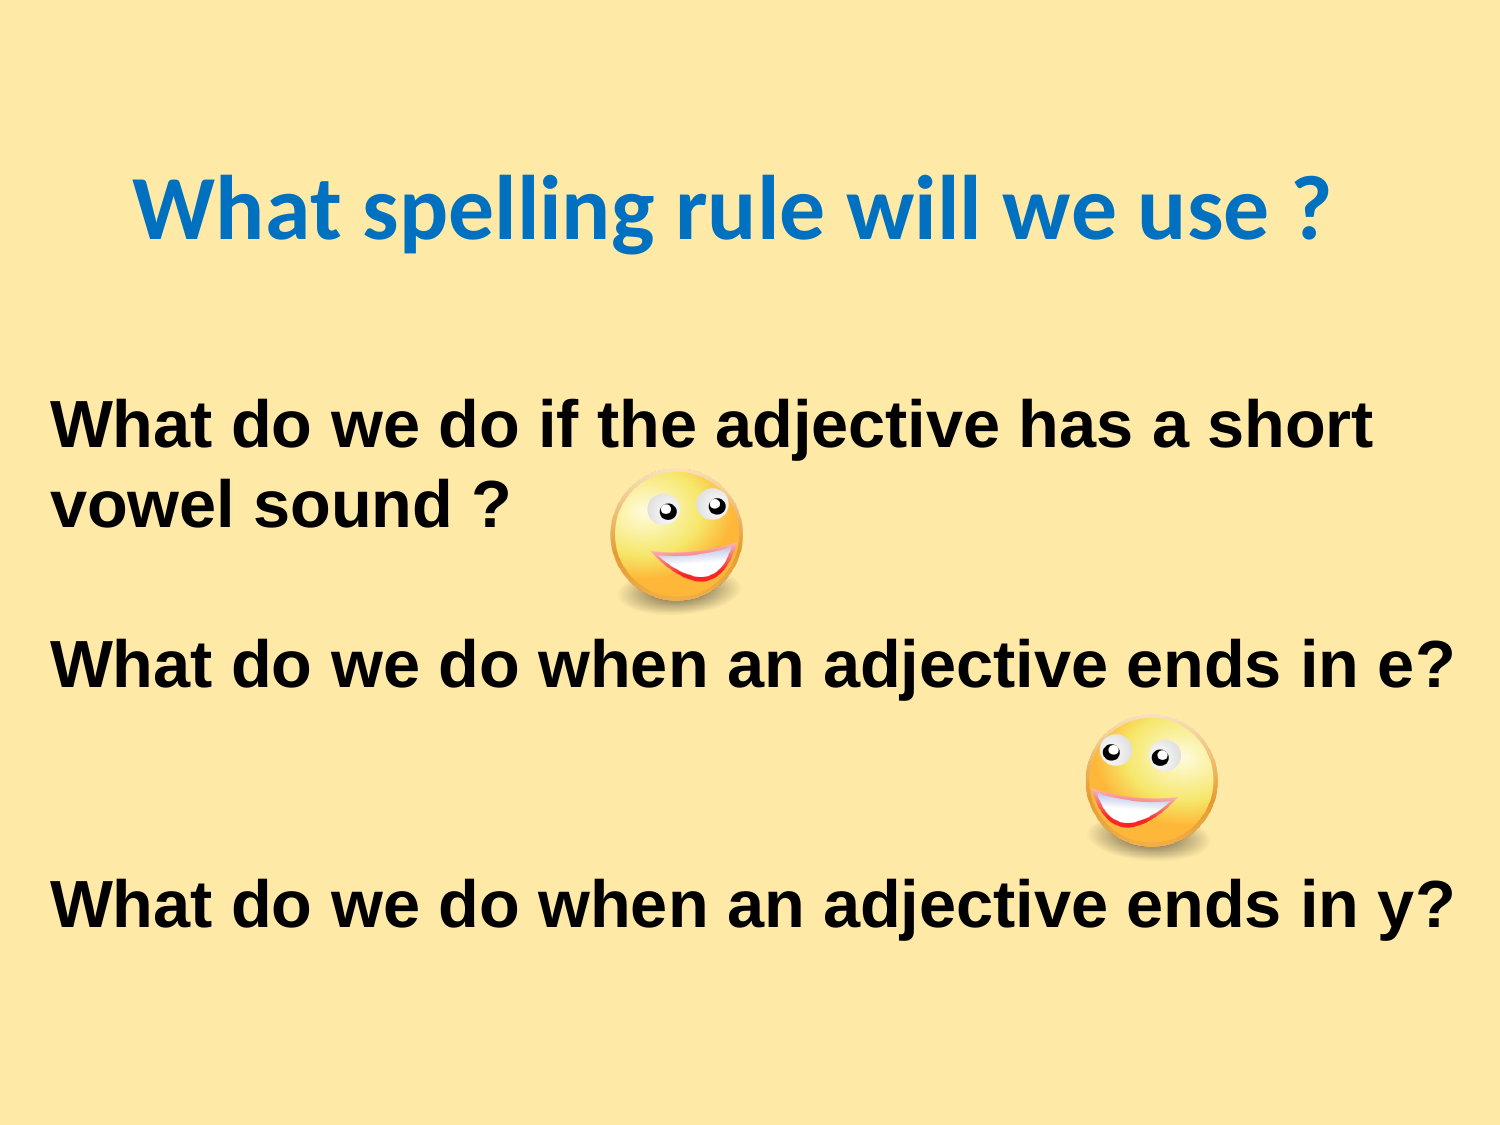

# What spelling rule will we use ?
What do we do if the adjective has a short vowel sound ?
What do we do when an adjective ends in e?
What do we do when an adjective ends in y?